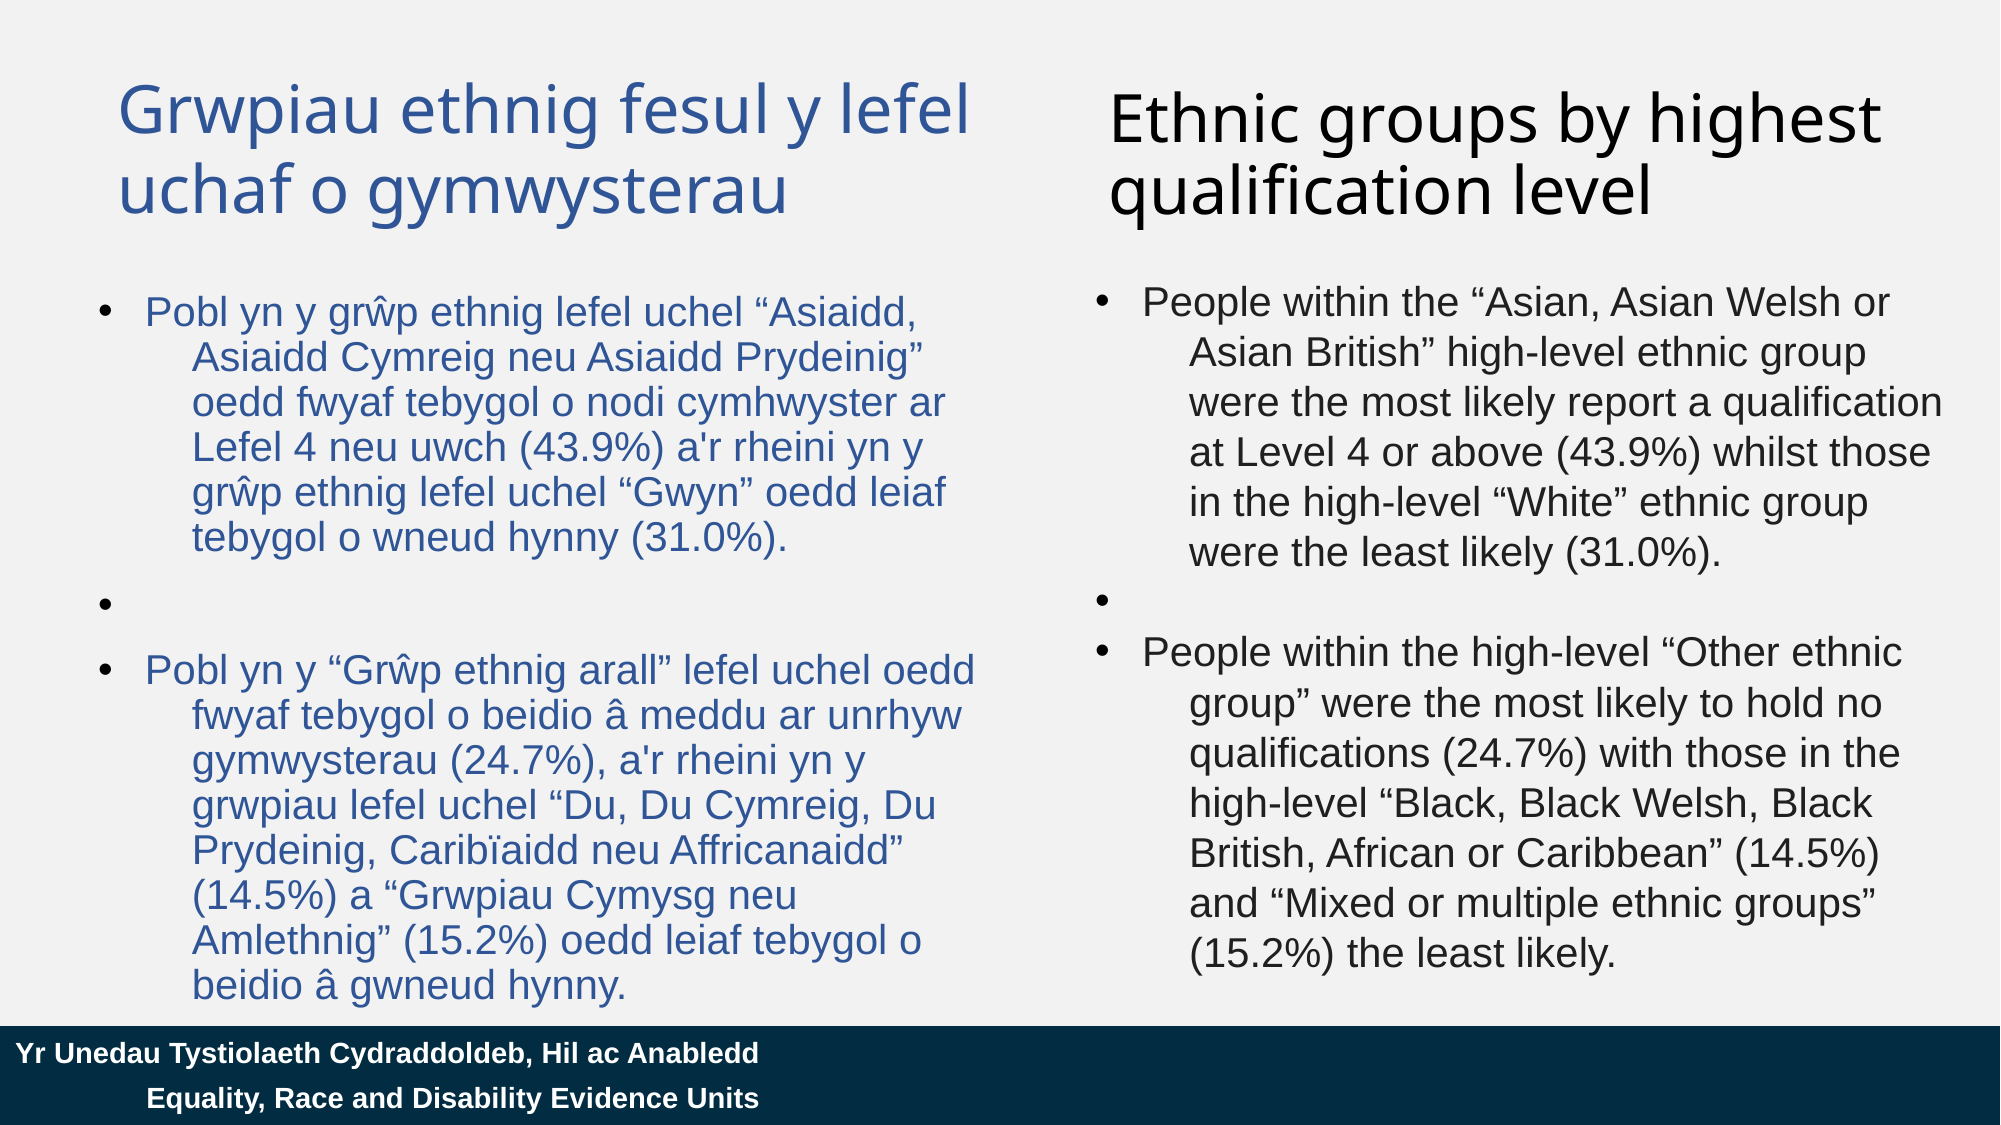

# Ethnic groups by highest qualification level
Grwpiau ethnig fesul y lefel uchaf o gymwysterau
People within the “Asian, Asian Welsh or Asian British” high-level ethnic group were the most likely report a qualification at Level 4 or above (43.9%) whilst those in the high-level “White” ethnic group were the least likely (31.0%).
People within the high-level “Other ethnic group” were the most likely to hold no qualifications (24.7%) with those in the high-level “Black, Black Welsh, Black British, African or Caribbean” (14.5%) and “Mixed or multiple ethnic groups” (15.2%) the least likely.
Pobl yn y grŵp ethnig lefel uchel “Asiaidd, Asiaidd Cymreig neu Asiaidd Prydeinig” oedd fwyaf tebygol o nodi cymhwyster ar Lefel 4 neu uwch (43.9%) a'r rheini yn y grŵp ethnig lefel uchel “Gwyn” oedd leiaf tebygol o wneud hynny (31.0%).
Pobl yn y “Grŵp ethnig arall” lefel uchel oedd fwyaf tebygol o beidio â meddu ar unrhyw gymwysterau (24.7%), a'r rheini yn y grwpiau lefel uchel “Du, Du Cymreig, Du Prydeinig, Caribïaidd neu Affricanaidd” (14.5%) a “Grwpiau Cymysg neu Amlethnig” (15.2%) oedd leiaf tebygol o beidio â gwneud hynny.
Yr Unedau Tystiolaeth Cydraddoldeb, Hil ac Anabledd
Equality, Race and Disability Evidence Units